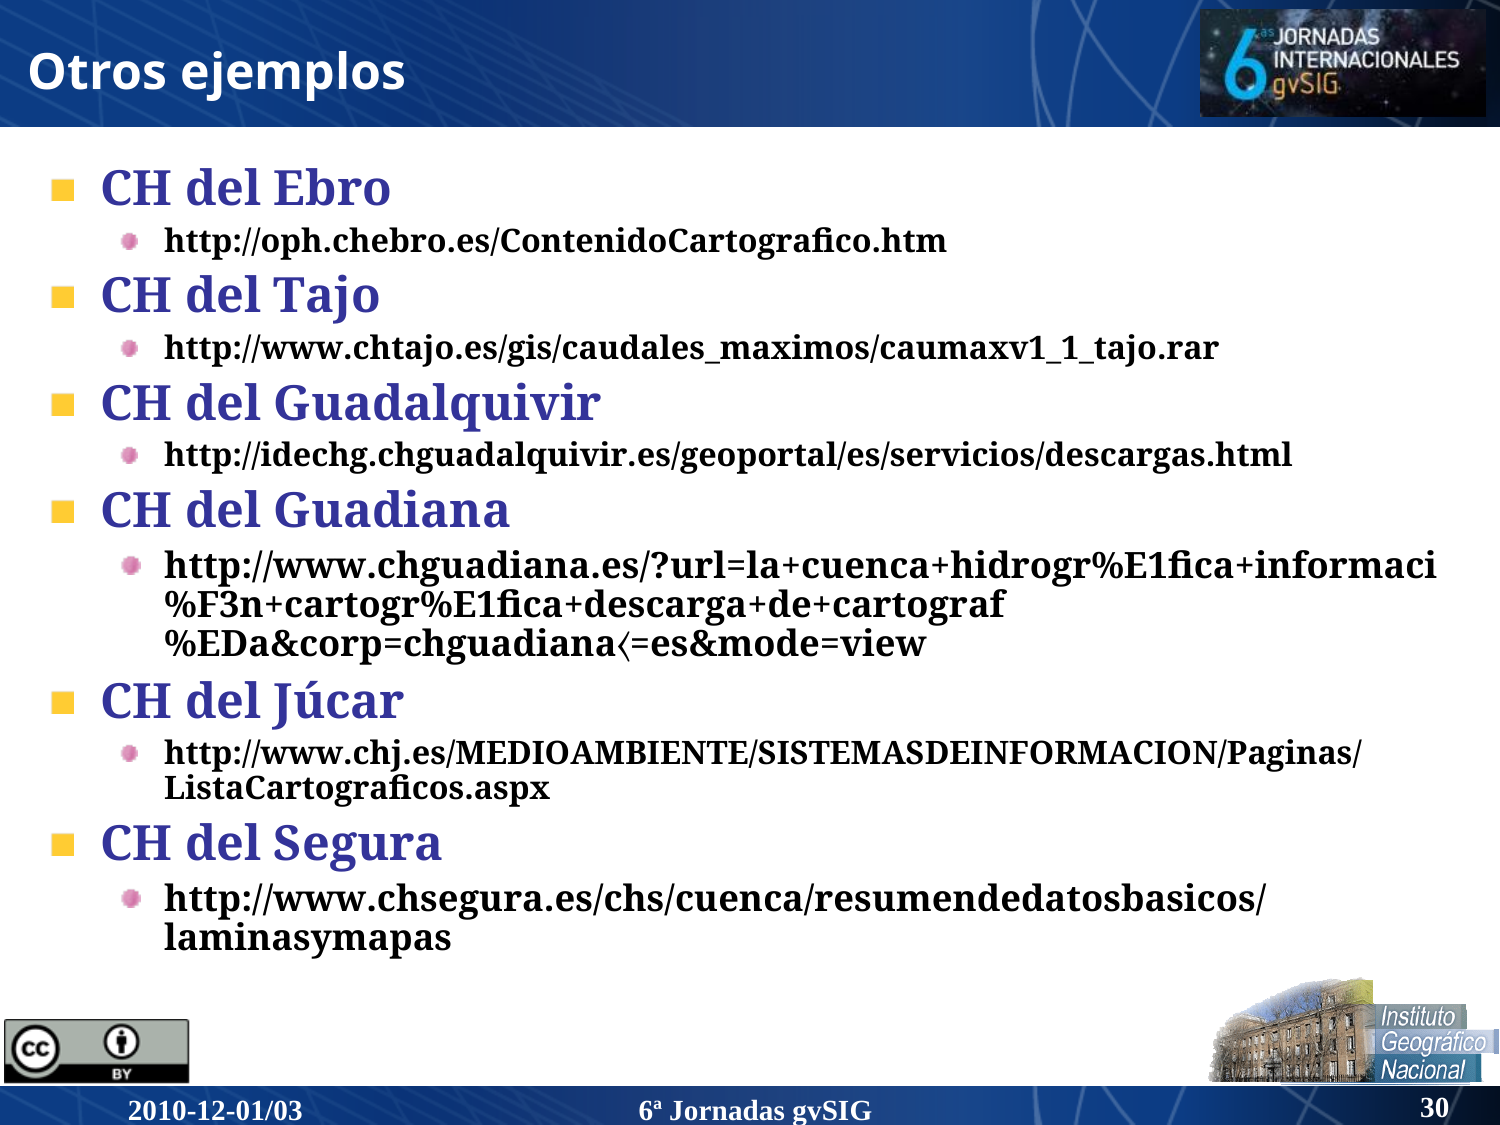

# Otros ejemplos
CH del Ebro
http://oph.chebro.es/ContenidoCartografico.htm
CH del Tajo
http://www.chtajo.es/gis/caudales_maximos/caumaxv1_1_tajo.rar
CH del Guadalquivir
http://idechg.chguadalquivir.es/geoportal/es/servicios/descargas.html
CH del Guadiana
http://www.chguadiana.es/?url=la+cuenca+hidrogr%E1fica+informaci%F3n+cartogr%E1fica+descarga+de+cartograf%EDa&corp=chguadiana〈=es&mode=view
CH del Júcar
http://www.chj.es/MEDIOAMBIENTE/SISTEMASDEINFORMACION/Paginas/ListaCartograficos.aspx
CH del Segura
http://www.chsegura.es/chs/cuenca/resumendedatosbasicos/laminasymapas